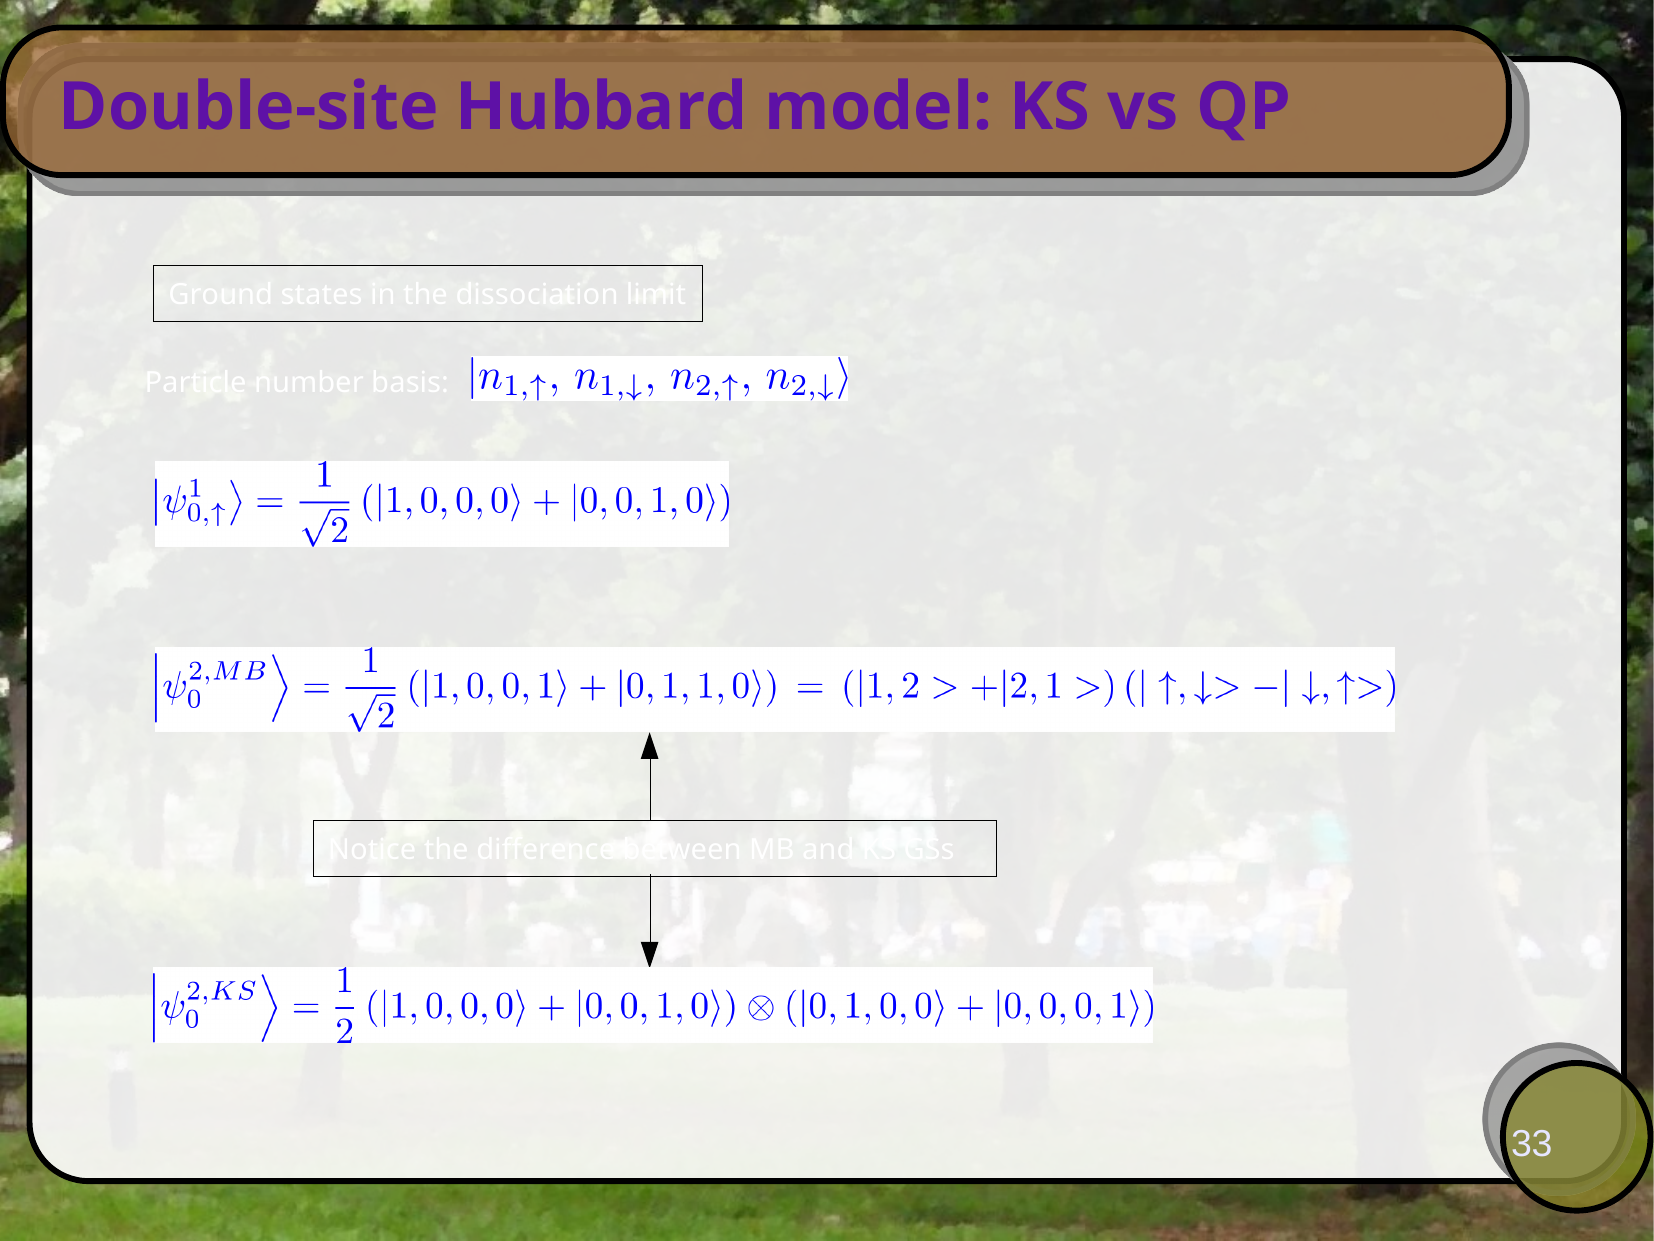

# Double-site Hubbard model: KS vs QP
Ground states in the dissociation limit
Particle number basis:
Notice the difference between MB and KS GSs
33